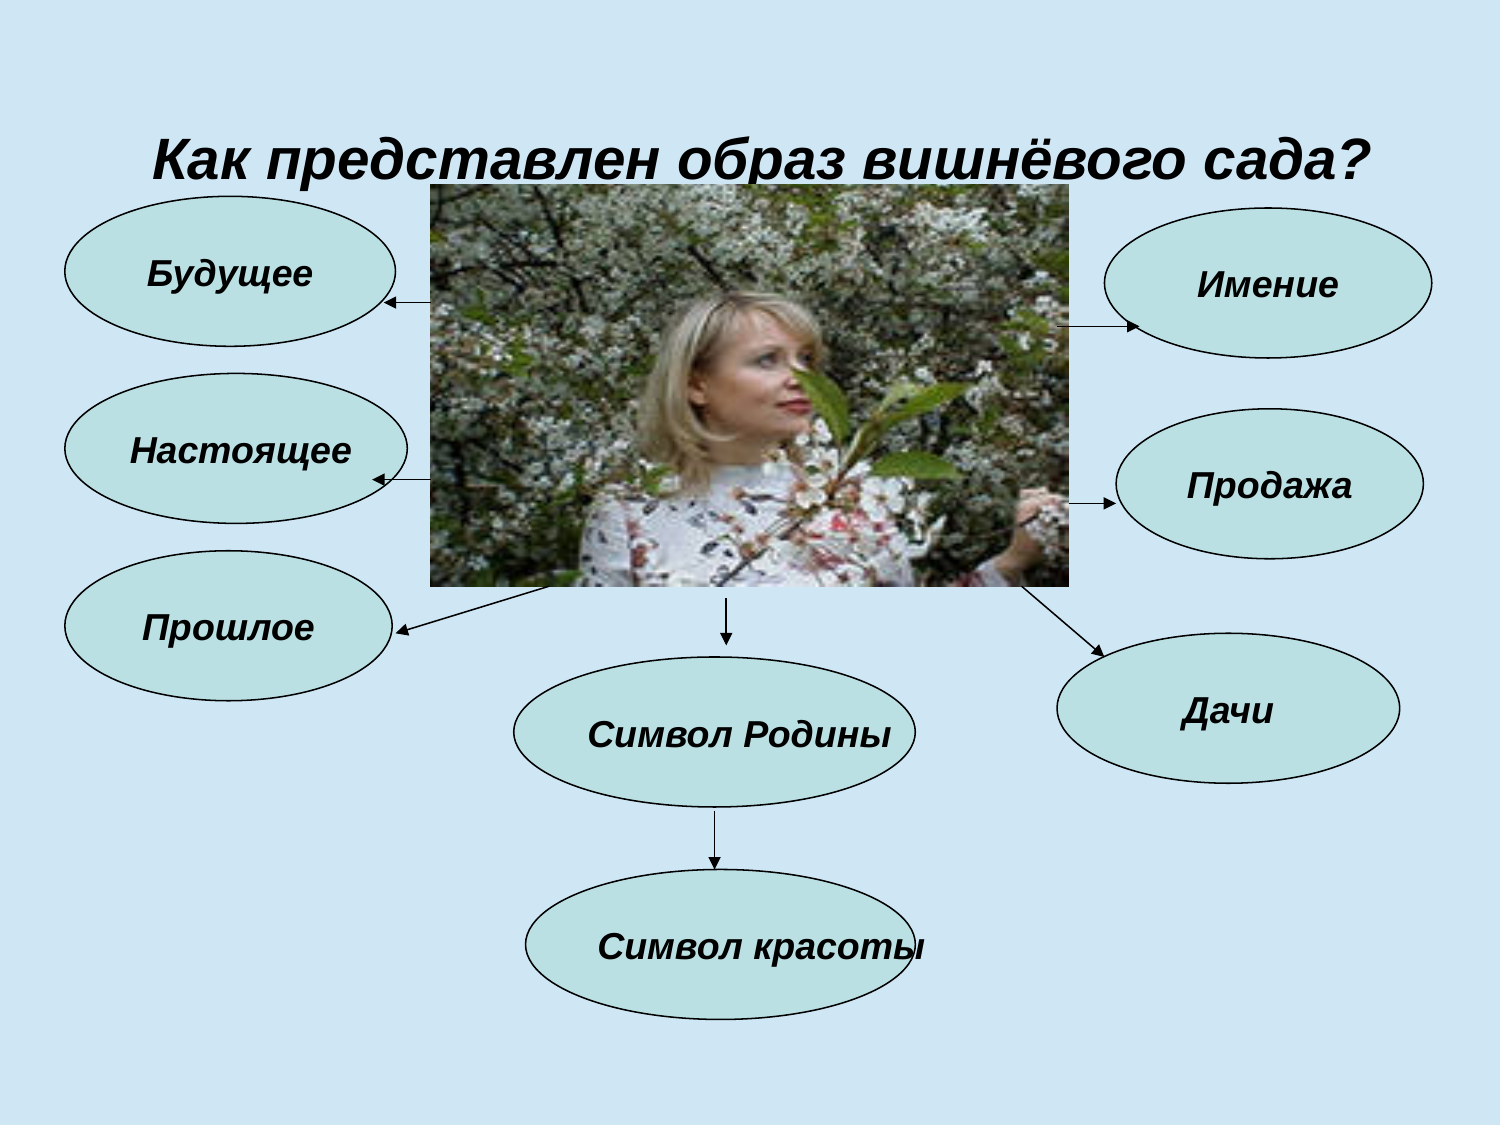

# Как представлен образ вишнёвого сада?
Будущее
Имение
Настоящее
Продажа
Прошлое
Дачи
Символ Родины
Символ красоты